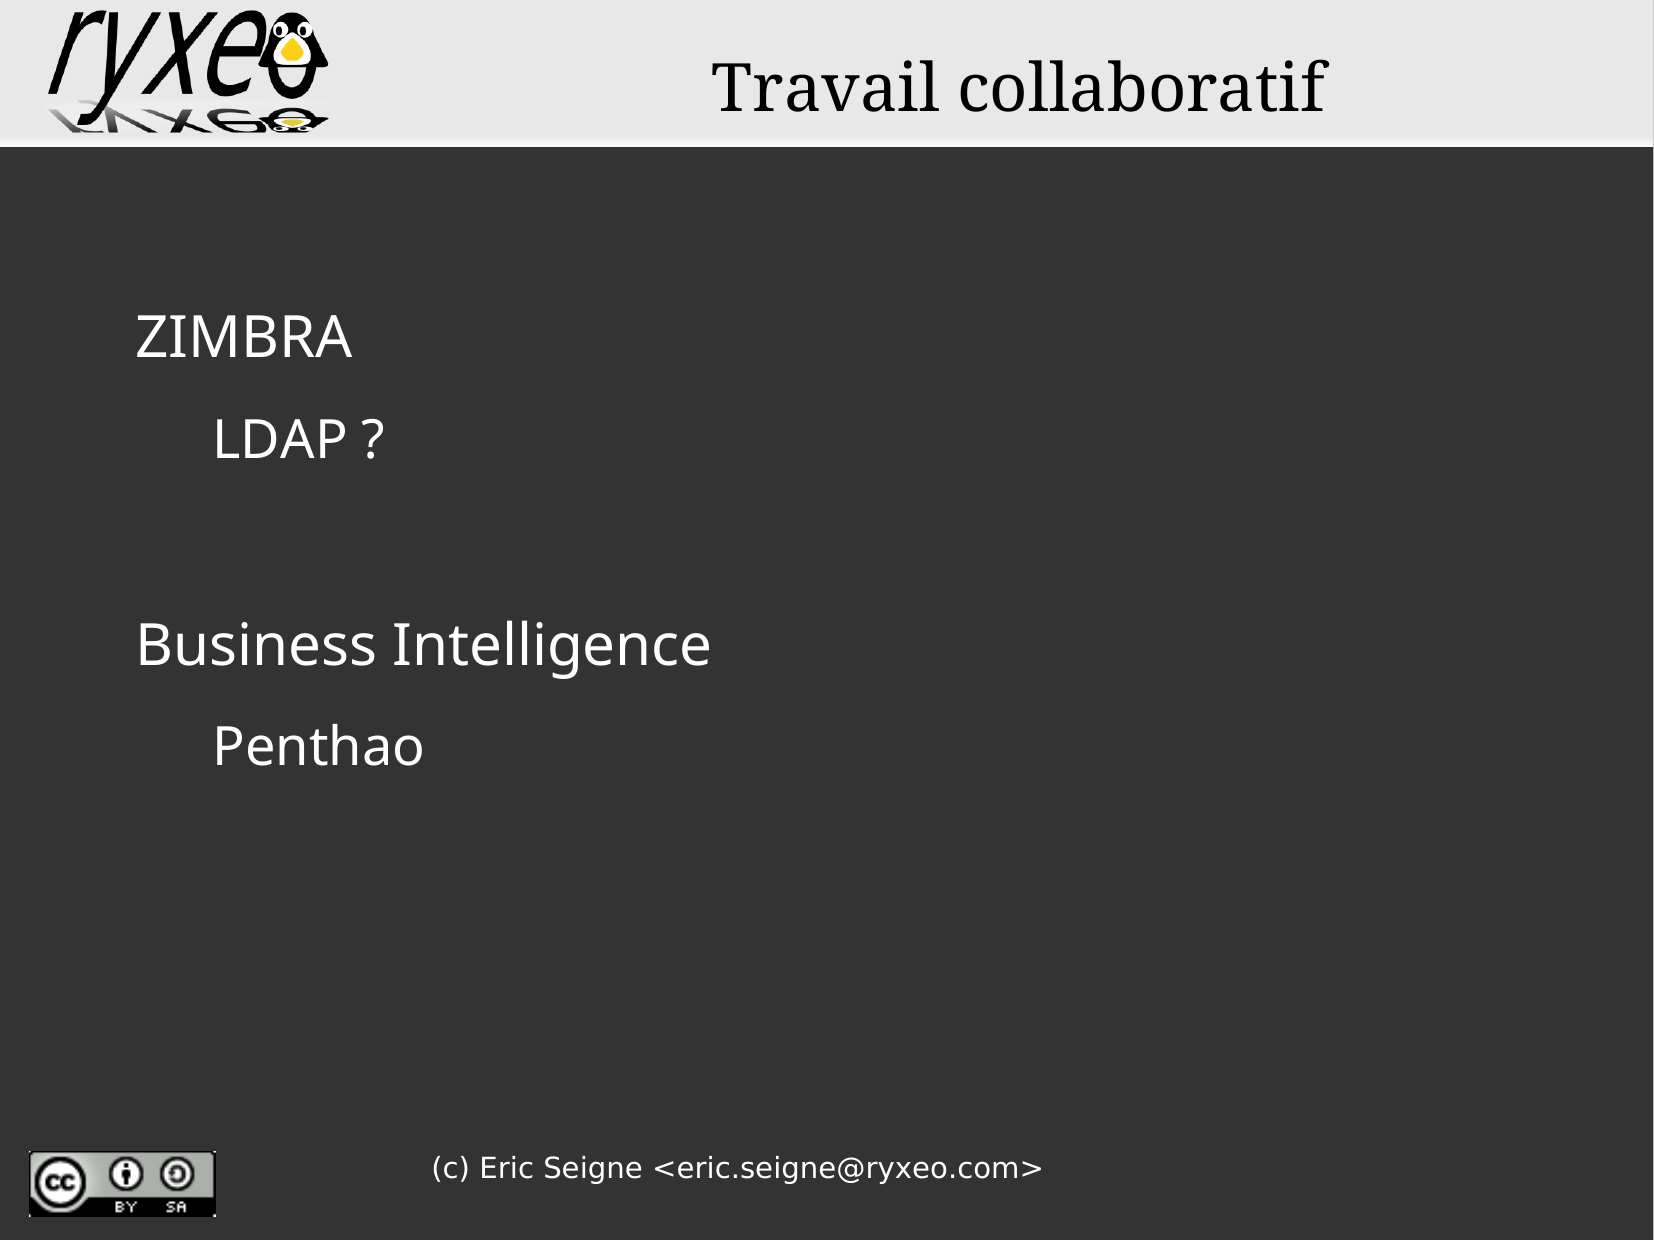

# Travail collaboratif
ZIMBRA
LDAP ?
Business Intelligence
Penthao